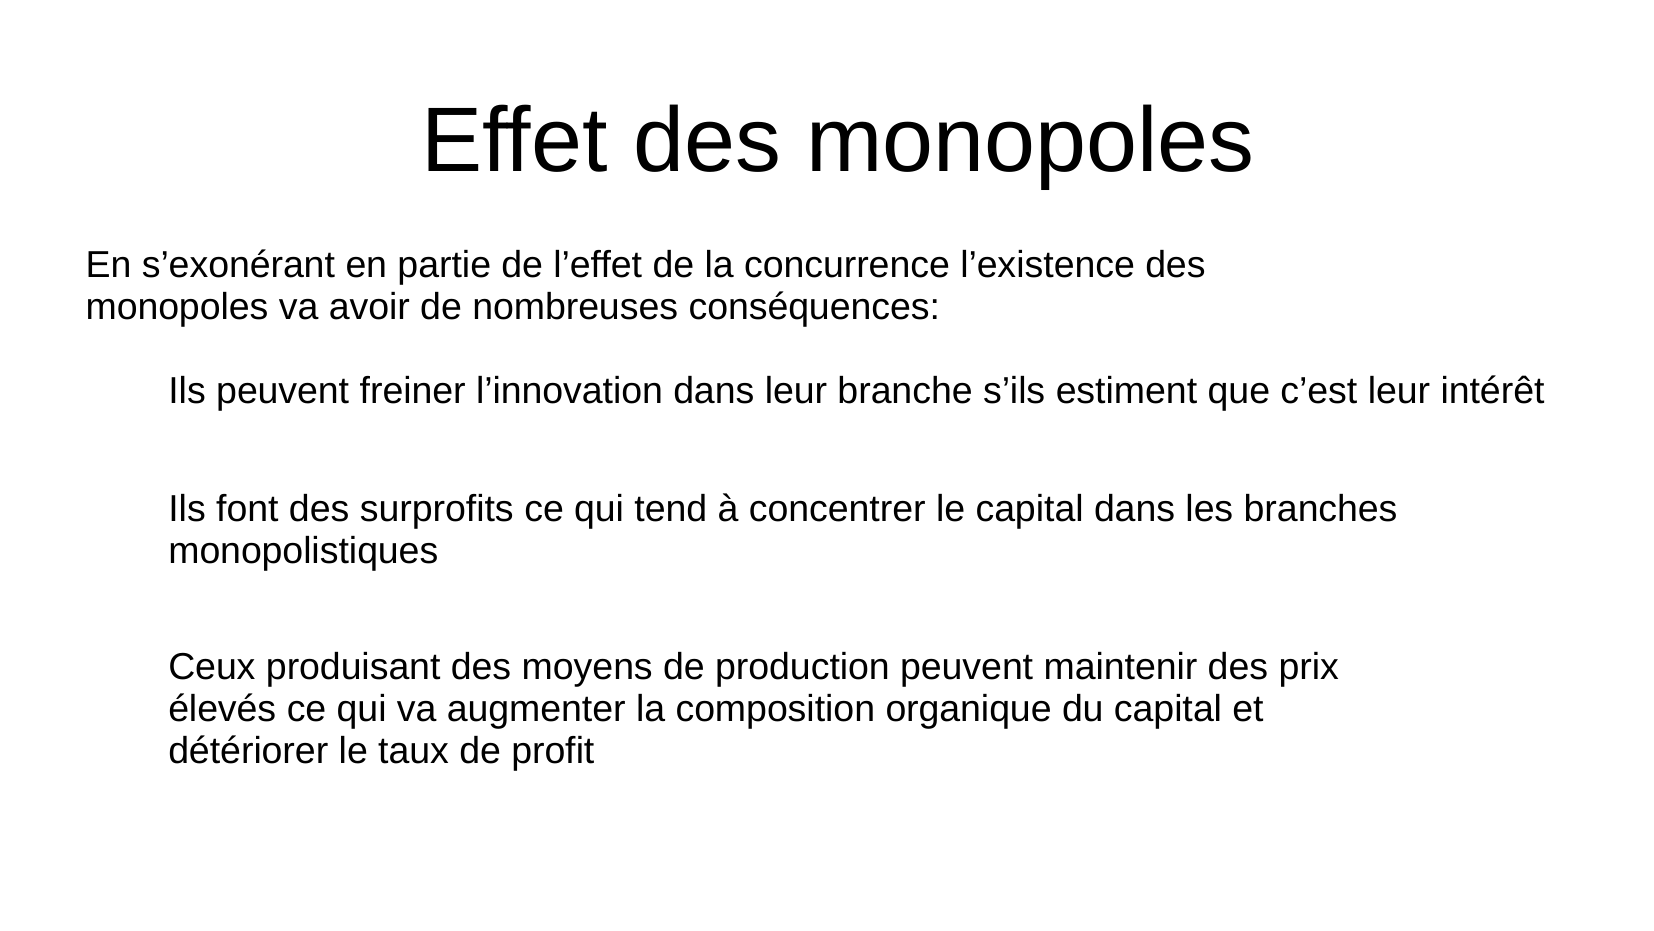

# Effet des monopoles
En s’exonérant en partie de l’effet de la concurrence l’existence des monopoles va avoir de nombreuses conséquences:
Ils peuvent freiner l’innovation dans leur branche s’ils estiment que c’est leur intérêt
Ils font des surprofits ce qui tend à concentrer le capital dans les branches monopolistiques
Ceux produisant des moyens de production peuvent maintenir des prix élevés ce qui va augmenter la composition organique du capital et détériorer le taux de profit